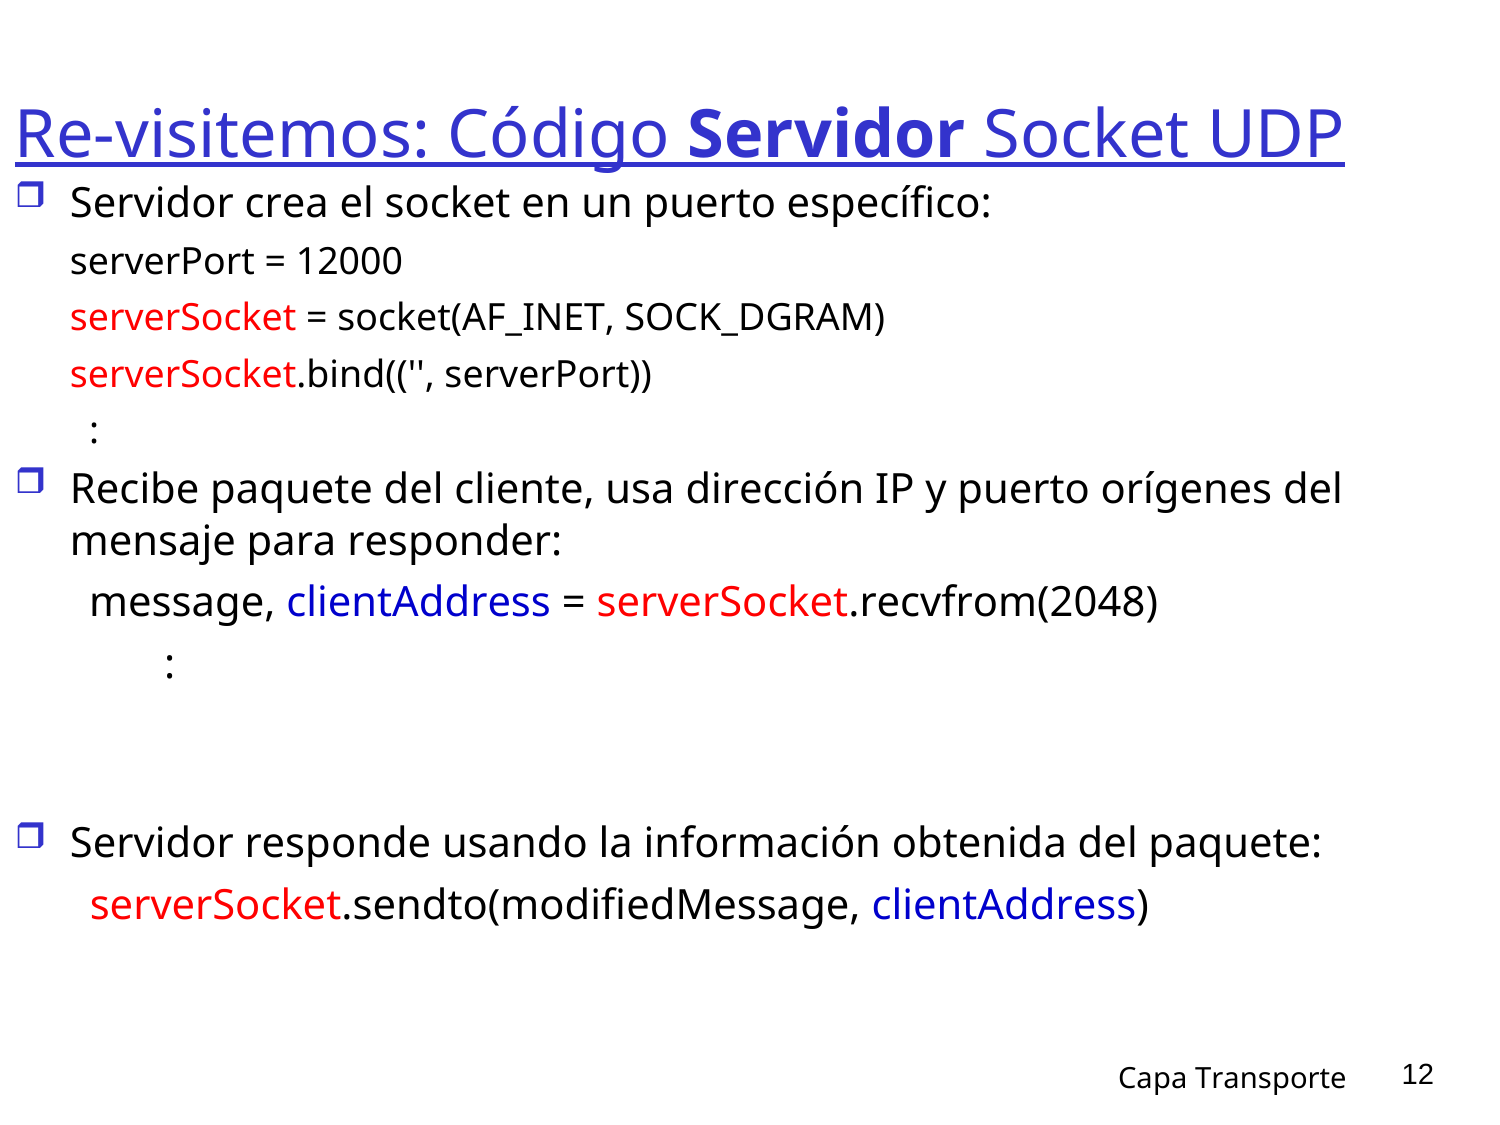

# Re-visitemos: Código Servidor Socket UDP
Servidor crea el socket en un puerto específico:
 	serverPort = 12000
 	serverSocket = socket(AF_INET, SOCK_DGRAM)
 	serverSocket.bind(('', serverPort))
 		:
Recibe paquete del cliente, usa dirección IP y puerto orígenes del mensaje para responder:
 		message, clientAddress = serverSocket.recvfrom(2048)
 			:
Servidor responde usando la información obtenida del paquete:
 	serverSocket.sendto(modifiedMessage, clientAddress)
12